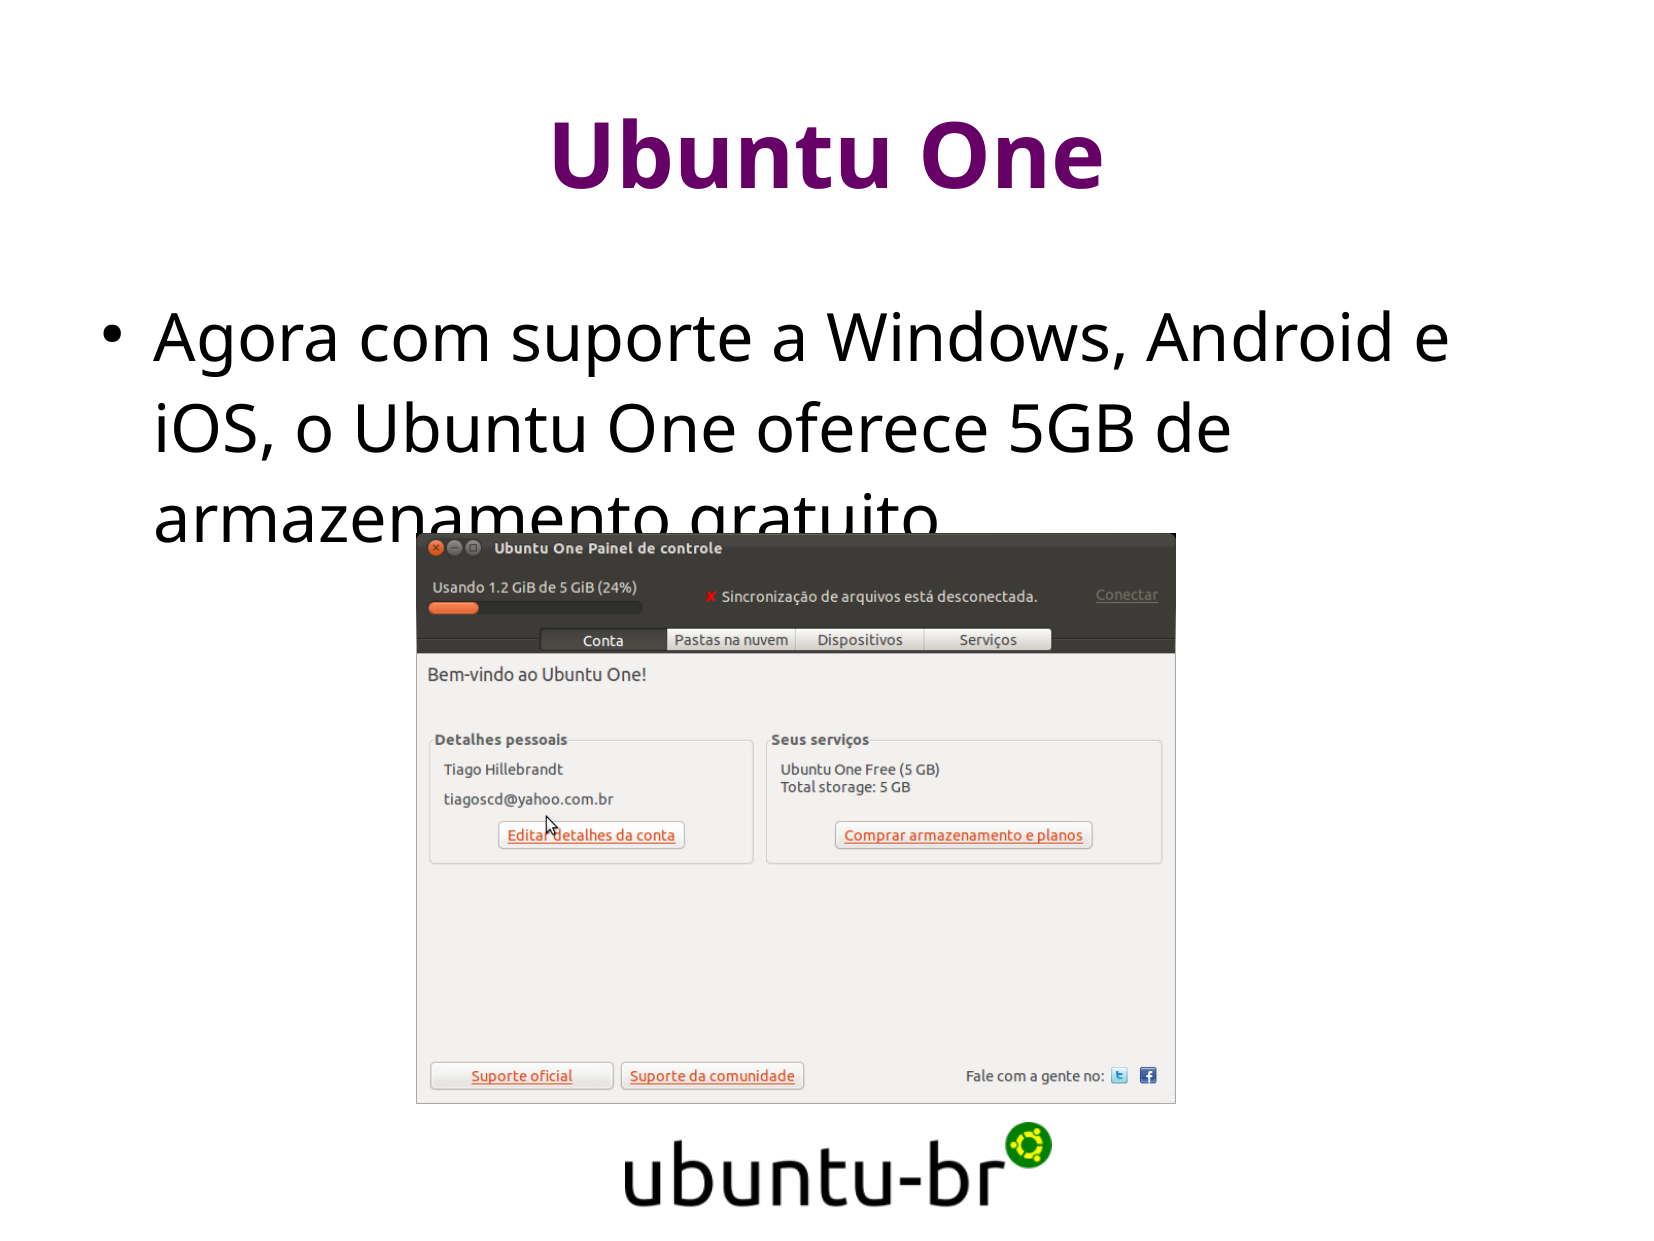

# Ubuntu One
Agora com suporte a Windows, Android e iOS, o Ubuntu One oferece 5GB de armazenamento gratuito